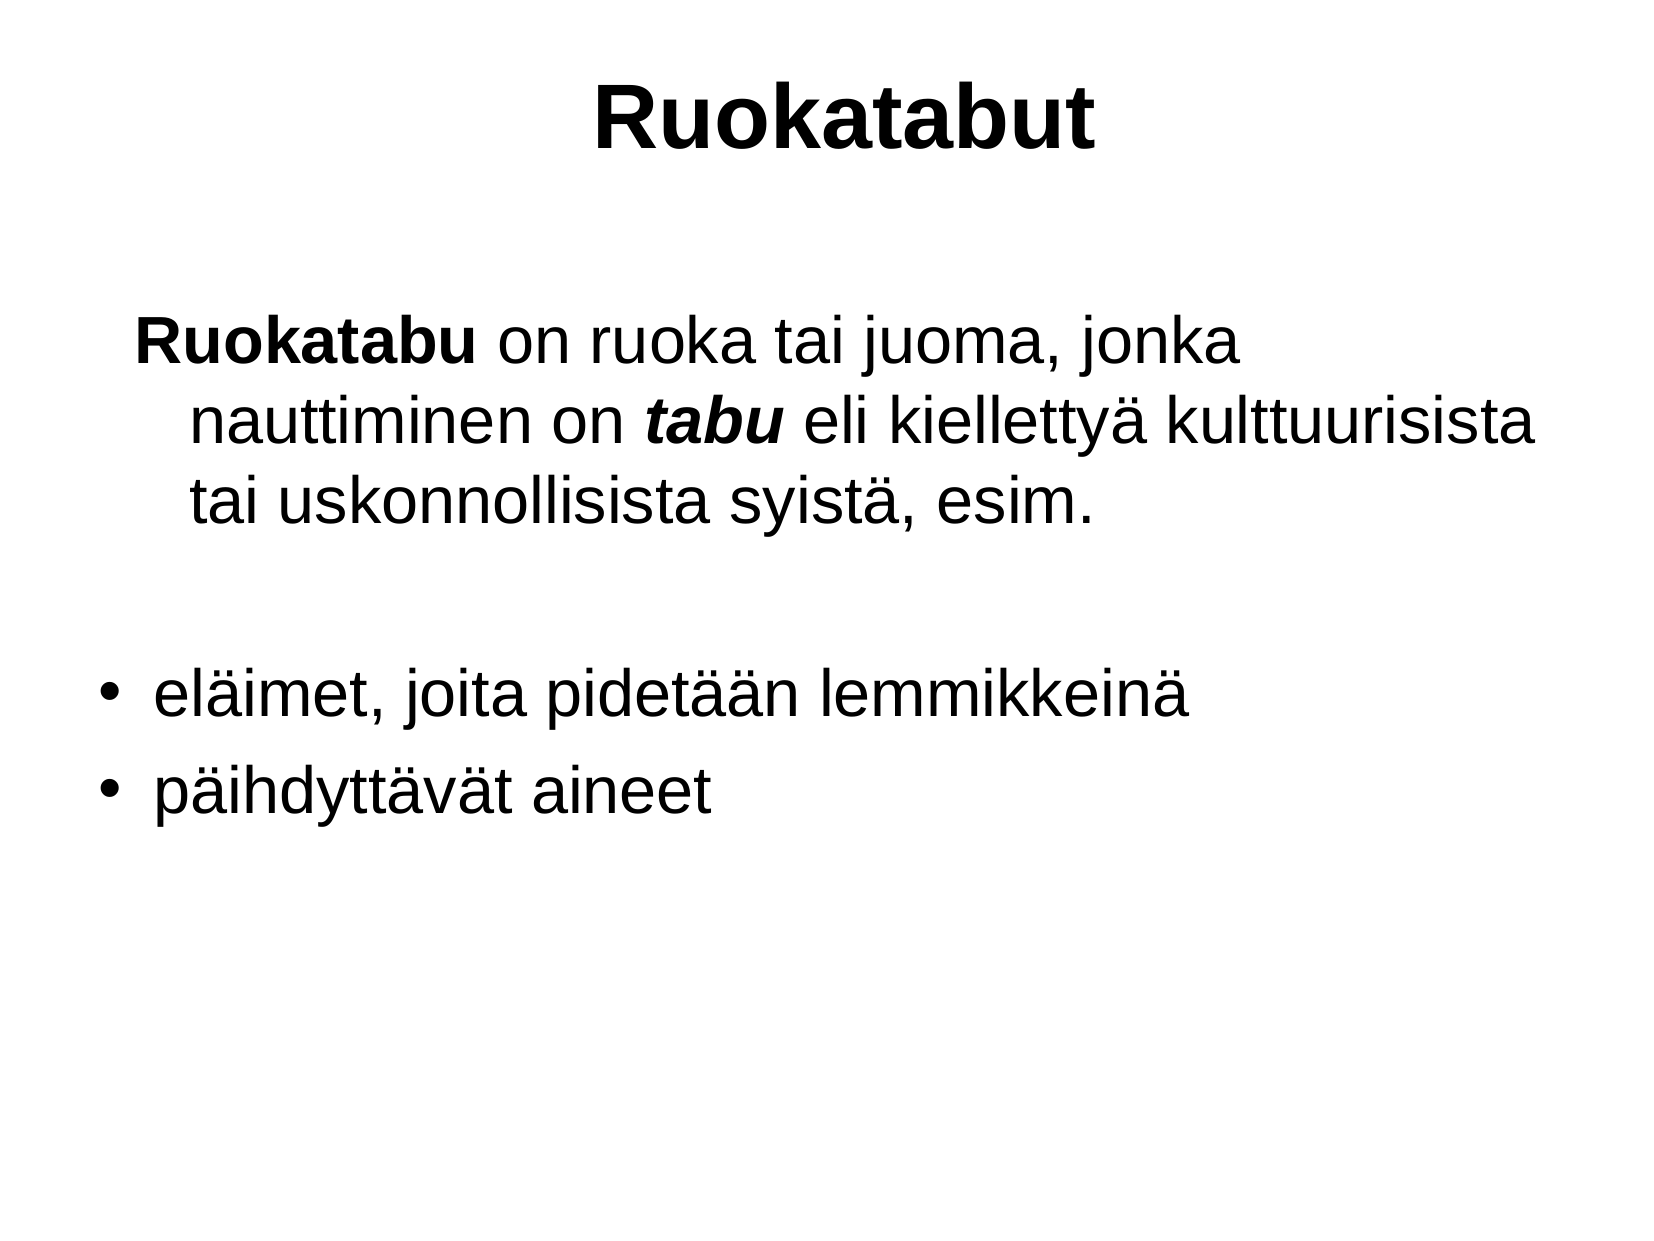

Ruokatabut
Ruokatabu on ruoka tai juoma, jonka nauttiminen on tabu eli kiellettyä kulttuurisista tai uskonnollisista syistä, esim.
eläimet, joita pidetään lemmikkeinä
päihdyttävät aineet